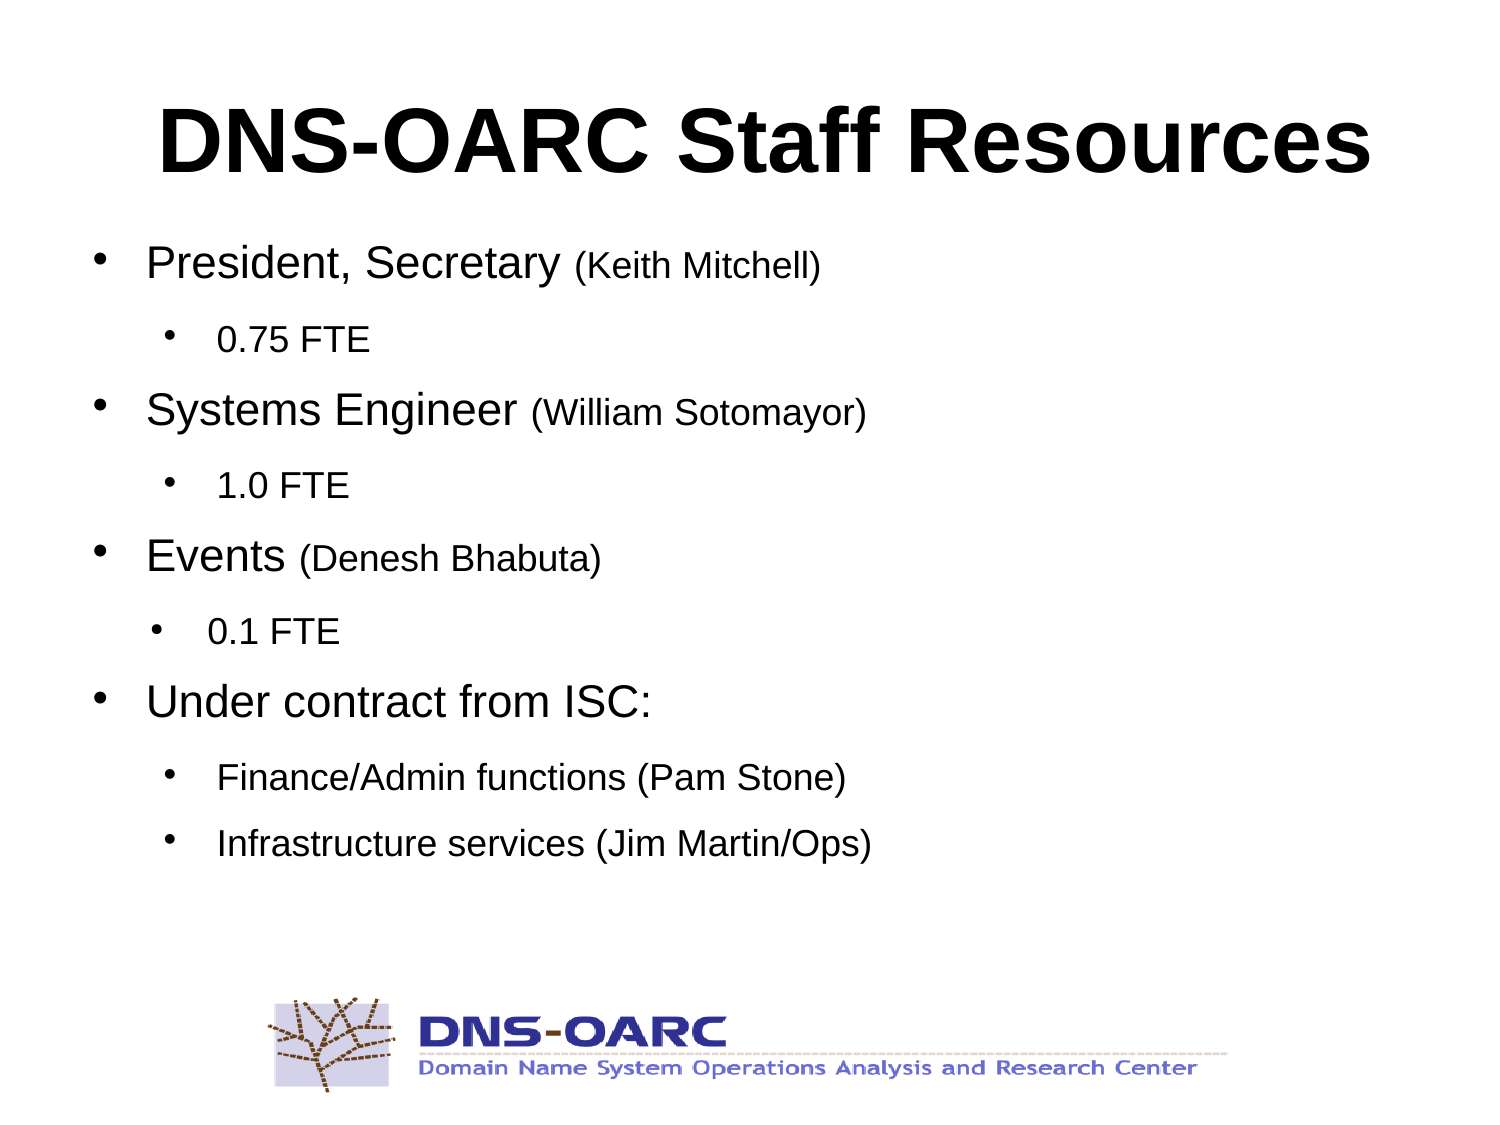

# DNS-OARC Staff Resources
President, Secretary (Keith Mitchell)
0.75 FTE
Systems Engineer (William Sotomayor)
1.0 FTE
Events (Denesh Bhabuta)
 0.1 FTE
Under contract from ISC:
Finance/Admin functions (Pam Stone)
Infrastructure services (Jim Martin/Ops)